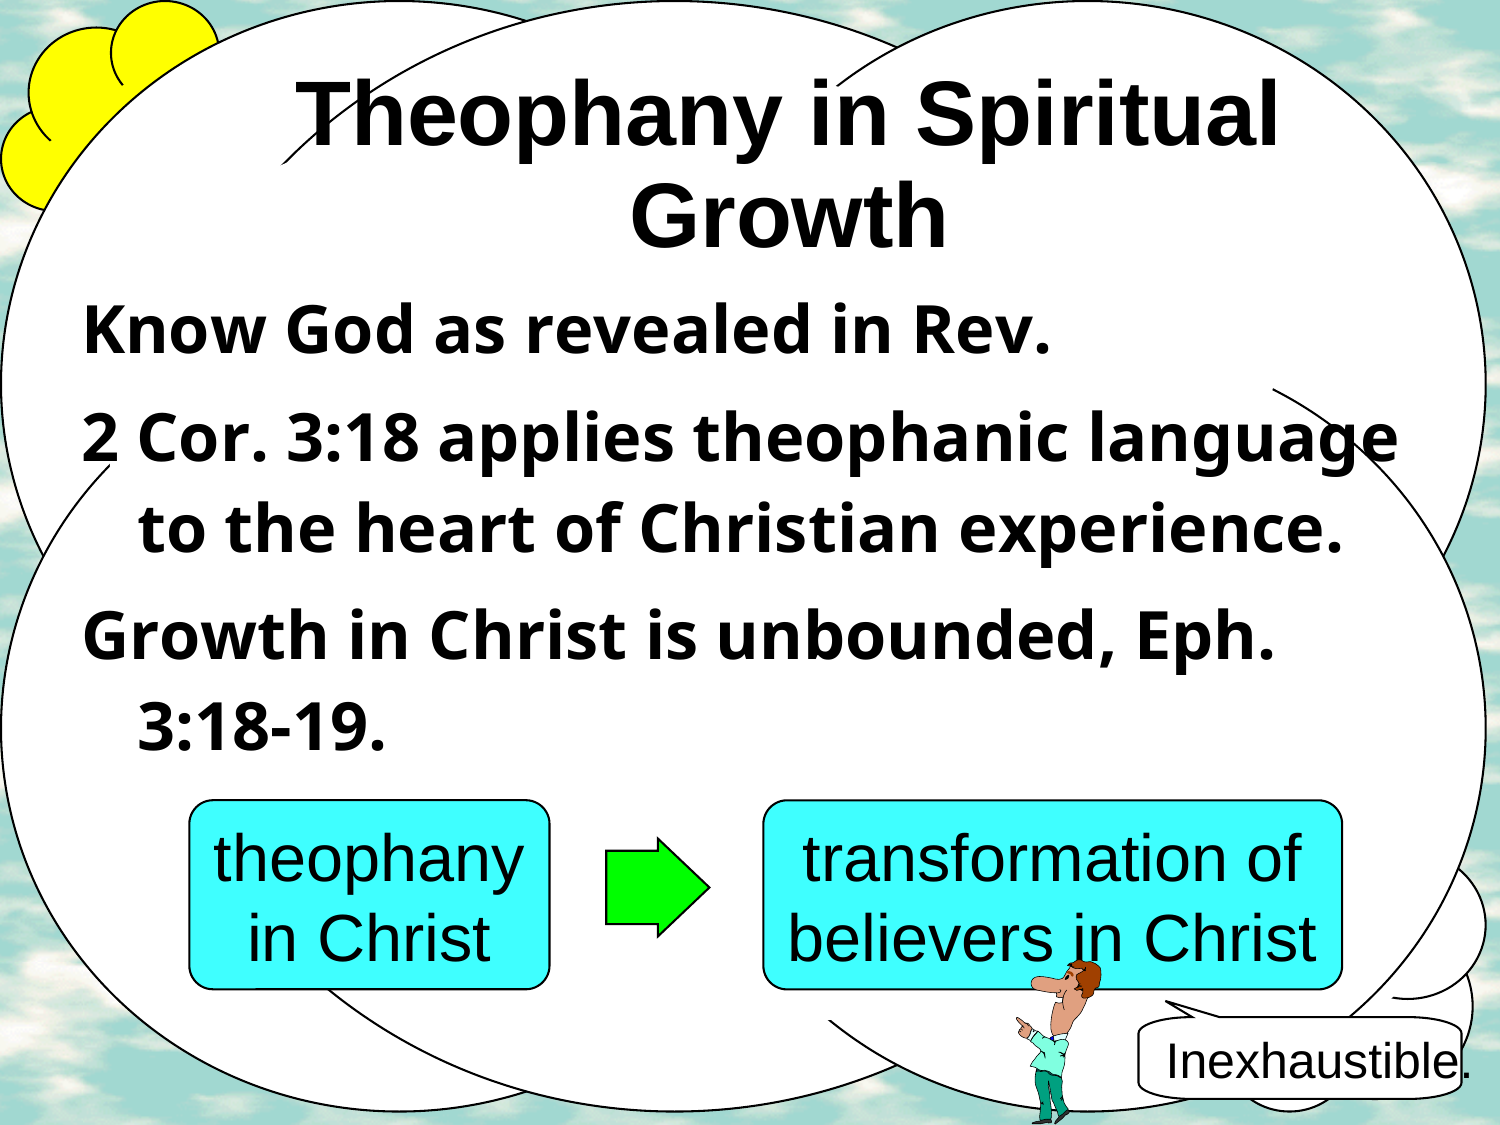

# Theophany in Spiritual Growth
Know God as revealed in Rev.
2 Cor. 3:18 applies theophanic language to the heart of Christian experience.
Growth in Christ is unbounded, Eph. 3:18-19.
theophany
in Christ
transformation of
believers in Christ
Inexhaustible.